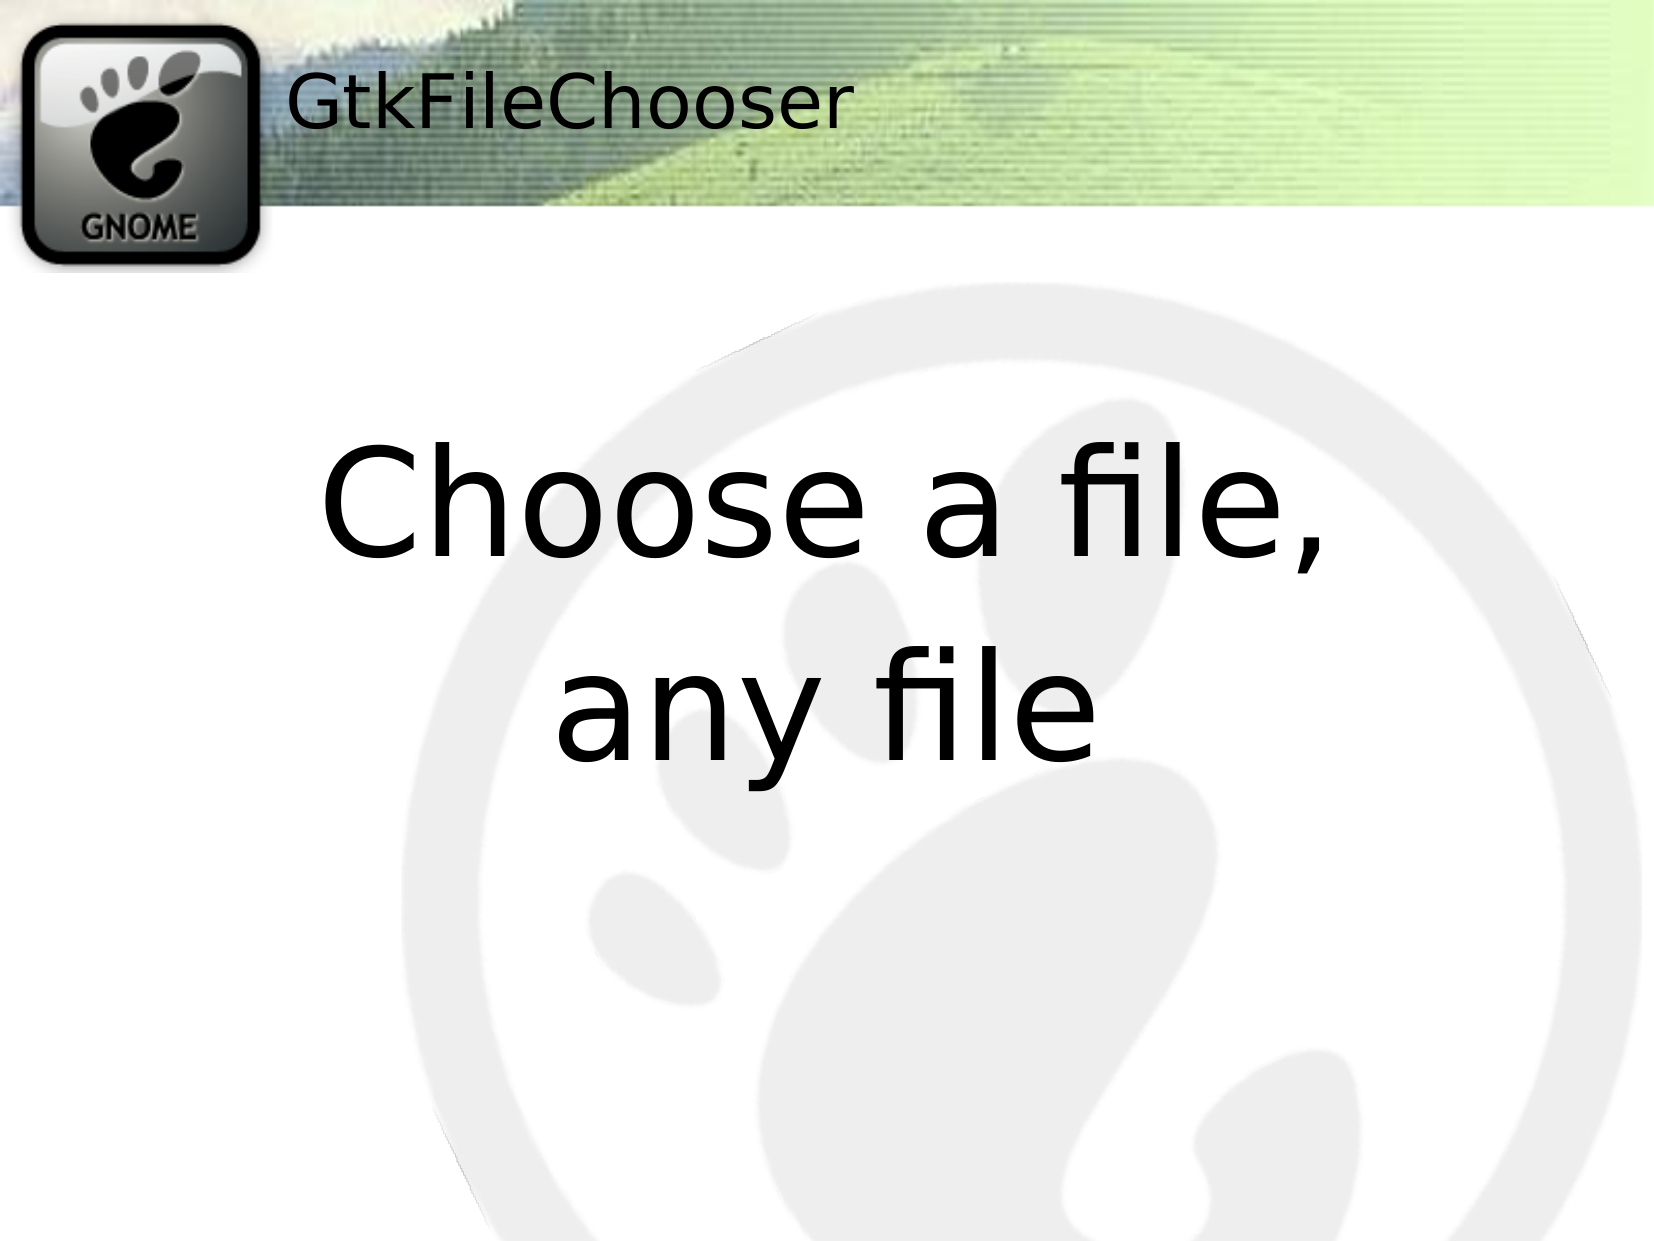

# GtkFileChooser
Choose a file,
any file